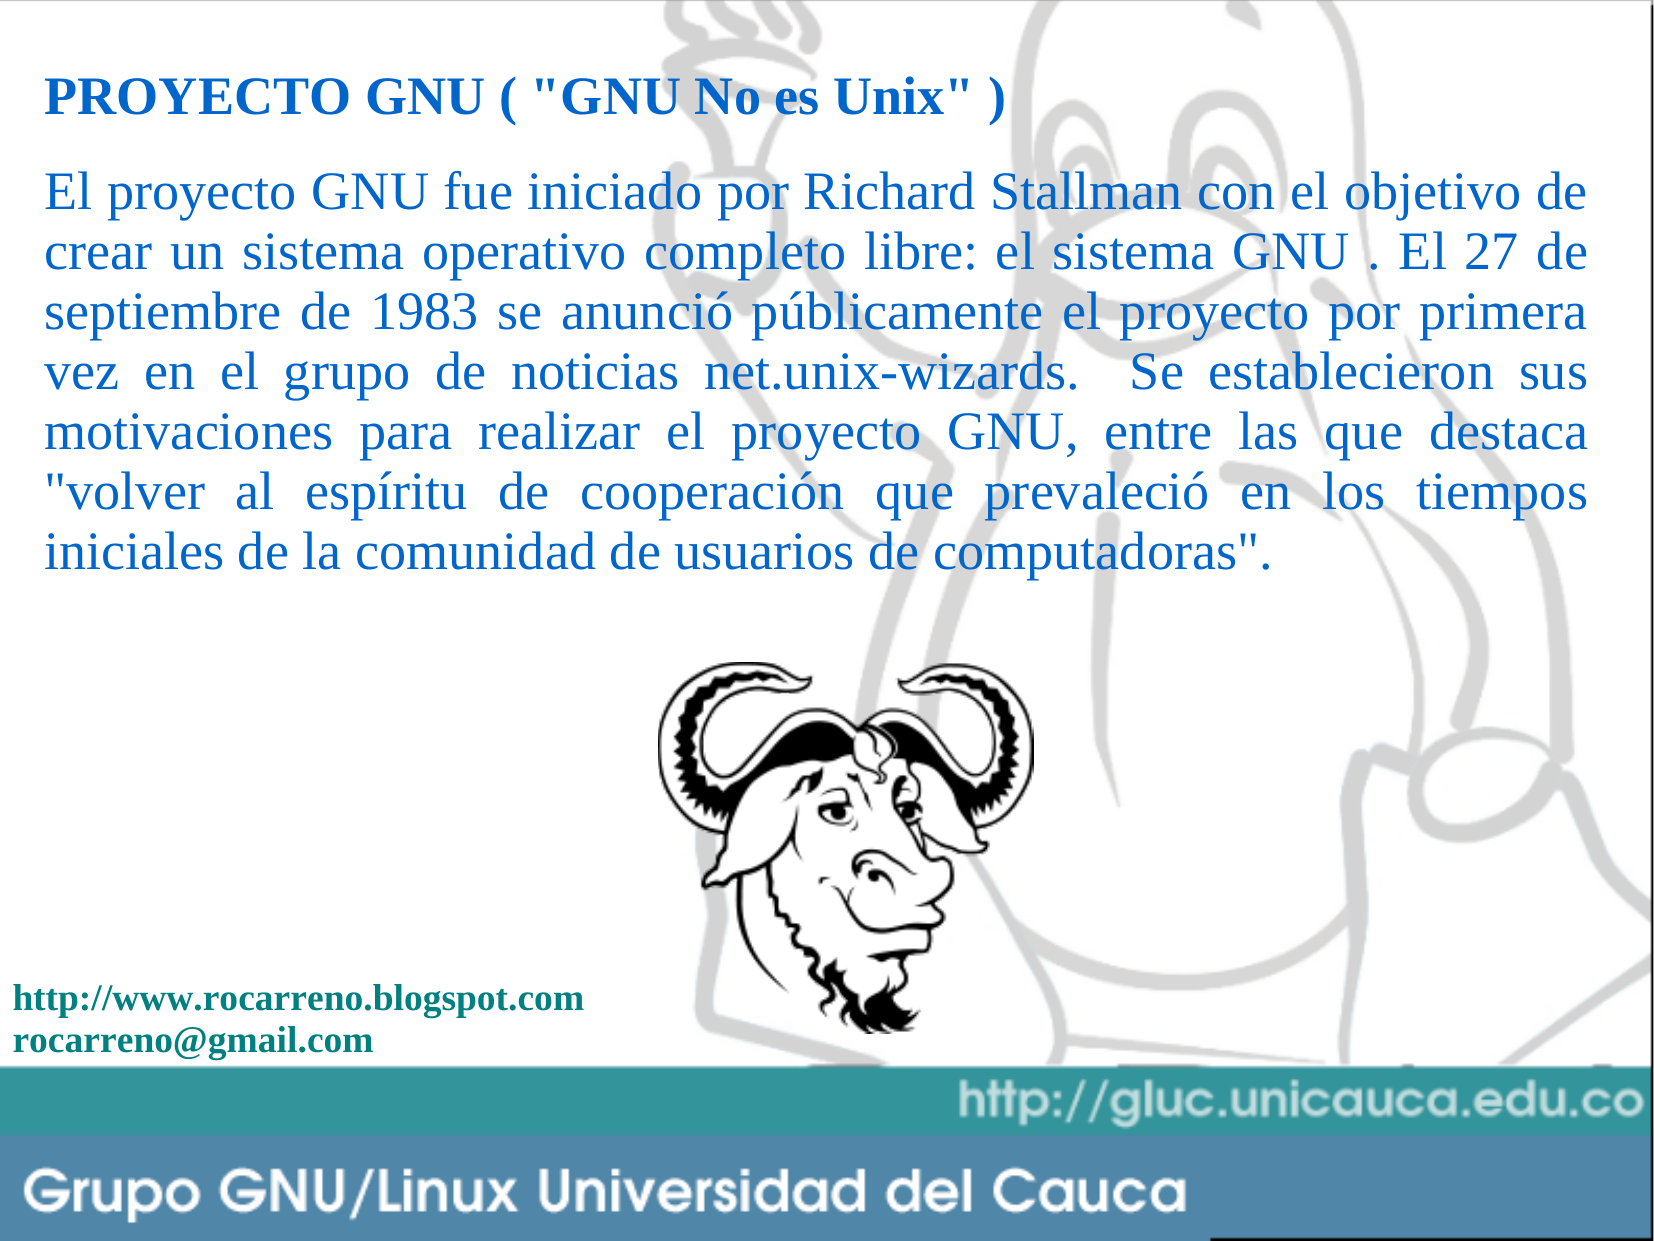

PROYECTO GNU ( "GNU No es Unix" )
El proyecto GNU fue iniciado por Richard Stallman con el objetivo de crear un sistema operativo completo libre: el sistema GNU . El 27 de septiembre de 1983 se anunció públicamente el proyecto por primera vez en el grupo de noticias net.unix-wizards. Se establecieron sus motivaciones para realizar el proyecto GNU, entre las que destaca "volver al espíritu de cooperación que prevaleció en los tiempos iniciales de la comunidad de usuarios de computadoras".
http://www.rocarreno.blogspot.com
rocarreno@gmail.com